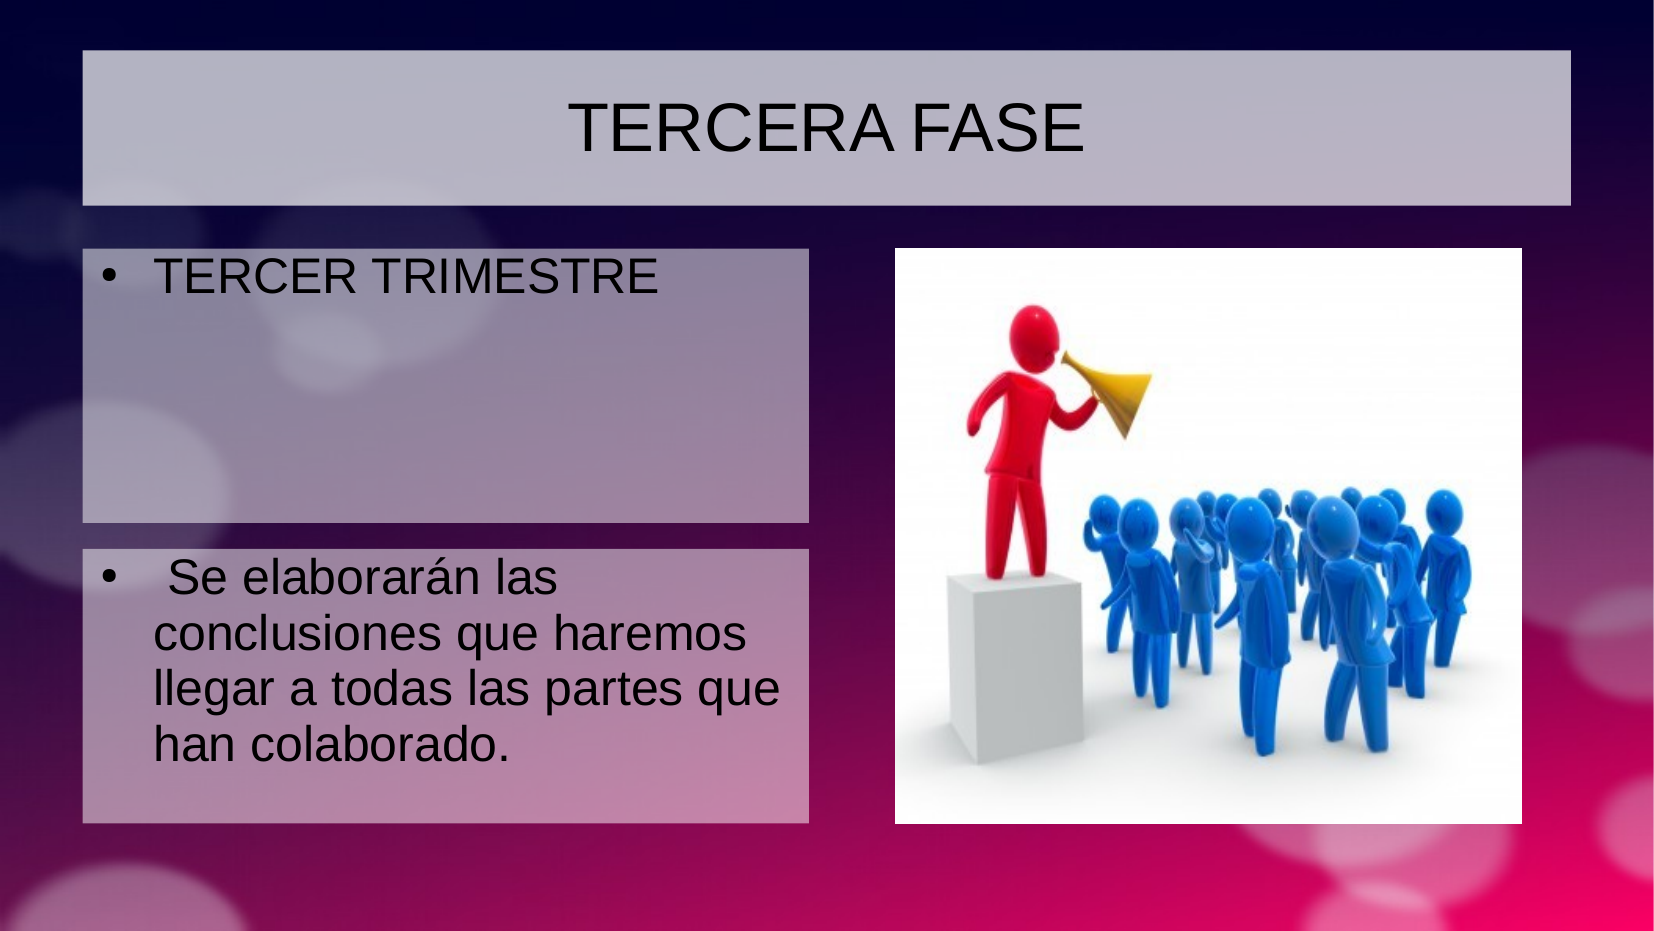

# TERCERA FASE
TERCER TRIMESTRE
 Se elaborarán las conclusiones que haremos llegar a todas las partes que han colaborado.